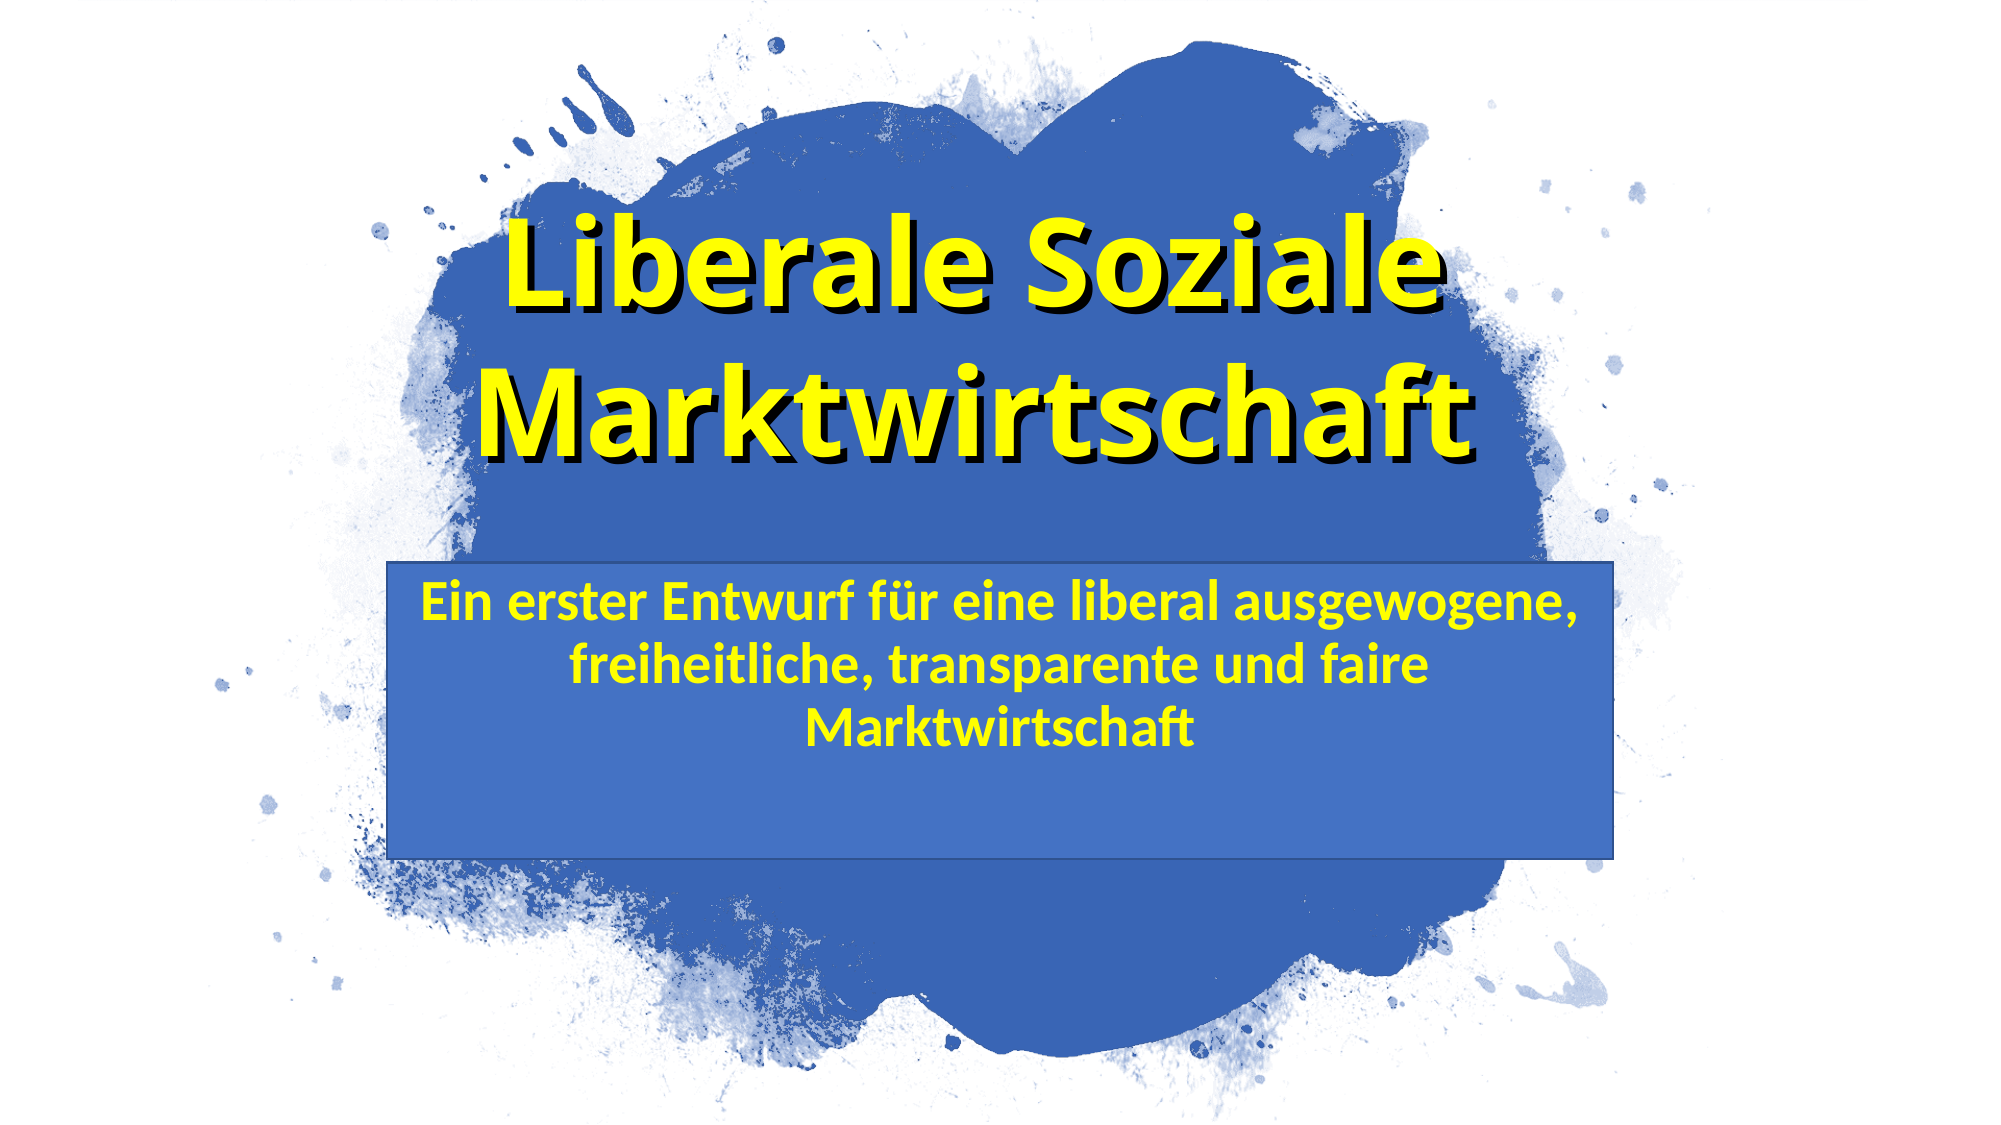

# Liberale Soziale Marktwirtschaft
Ein erster Entwurf für eine liberal ausgewogene, freiheitliche, transparente und faire Marktwirtschaft